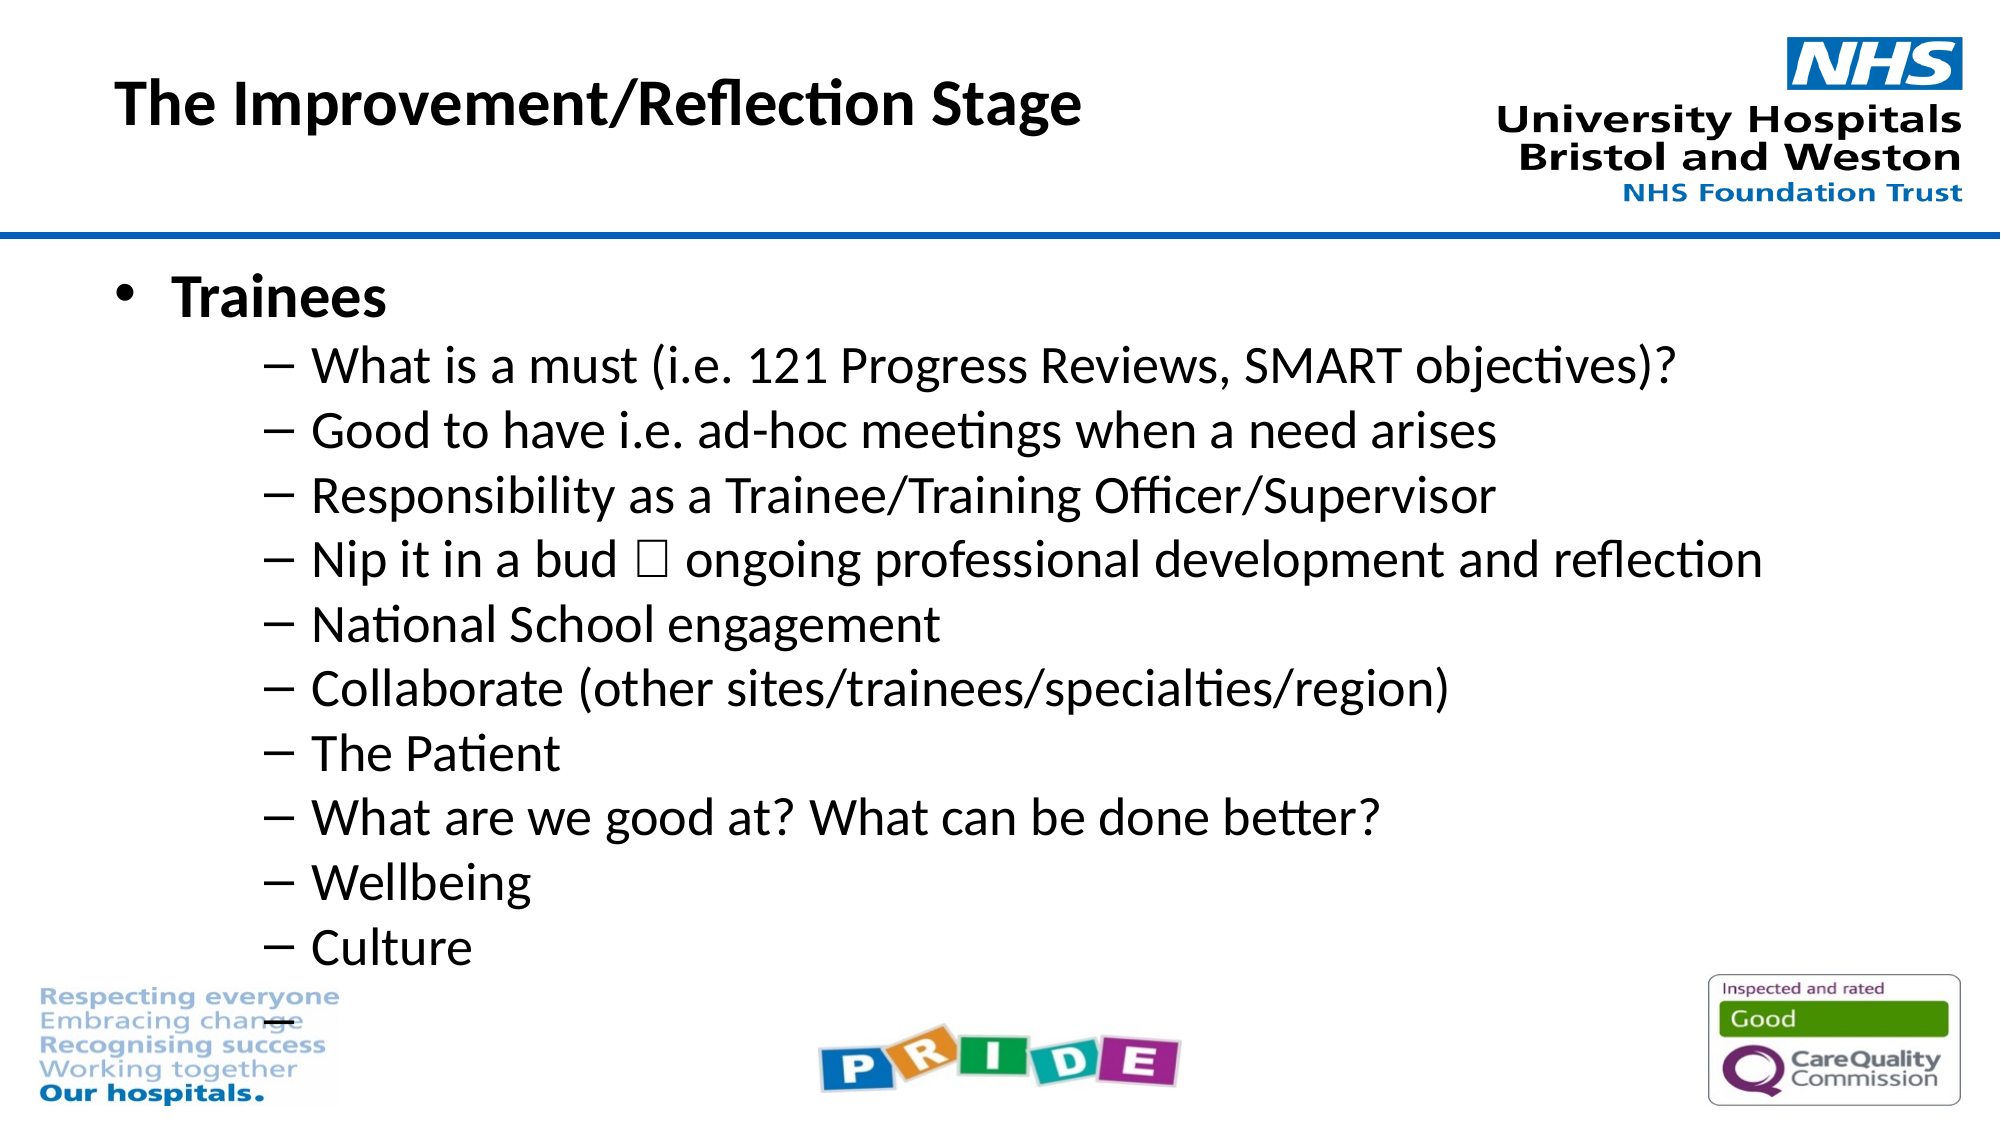

# The Improvement/Reflection Stage
Trainees
What is a must (i.e. 121 Progress Reviews, SMART objectives)?
Good to have i.e. ad-hoc meetings when a need arises
Responsibility as a Trainee/Training Officer/Supervisor
Nip it in a bud  ongoing professional development and reflection
National School engagement
Collaborate (other sites/trainees/specialties/region)
The Patient
What are we good at? What can be done better?
Wellbeing
Culture